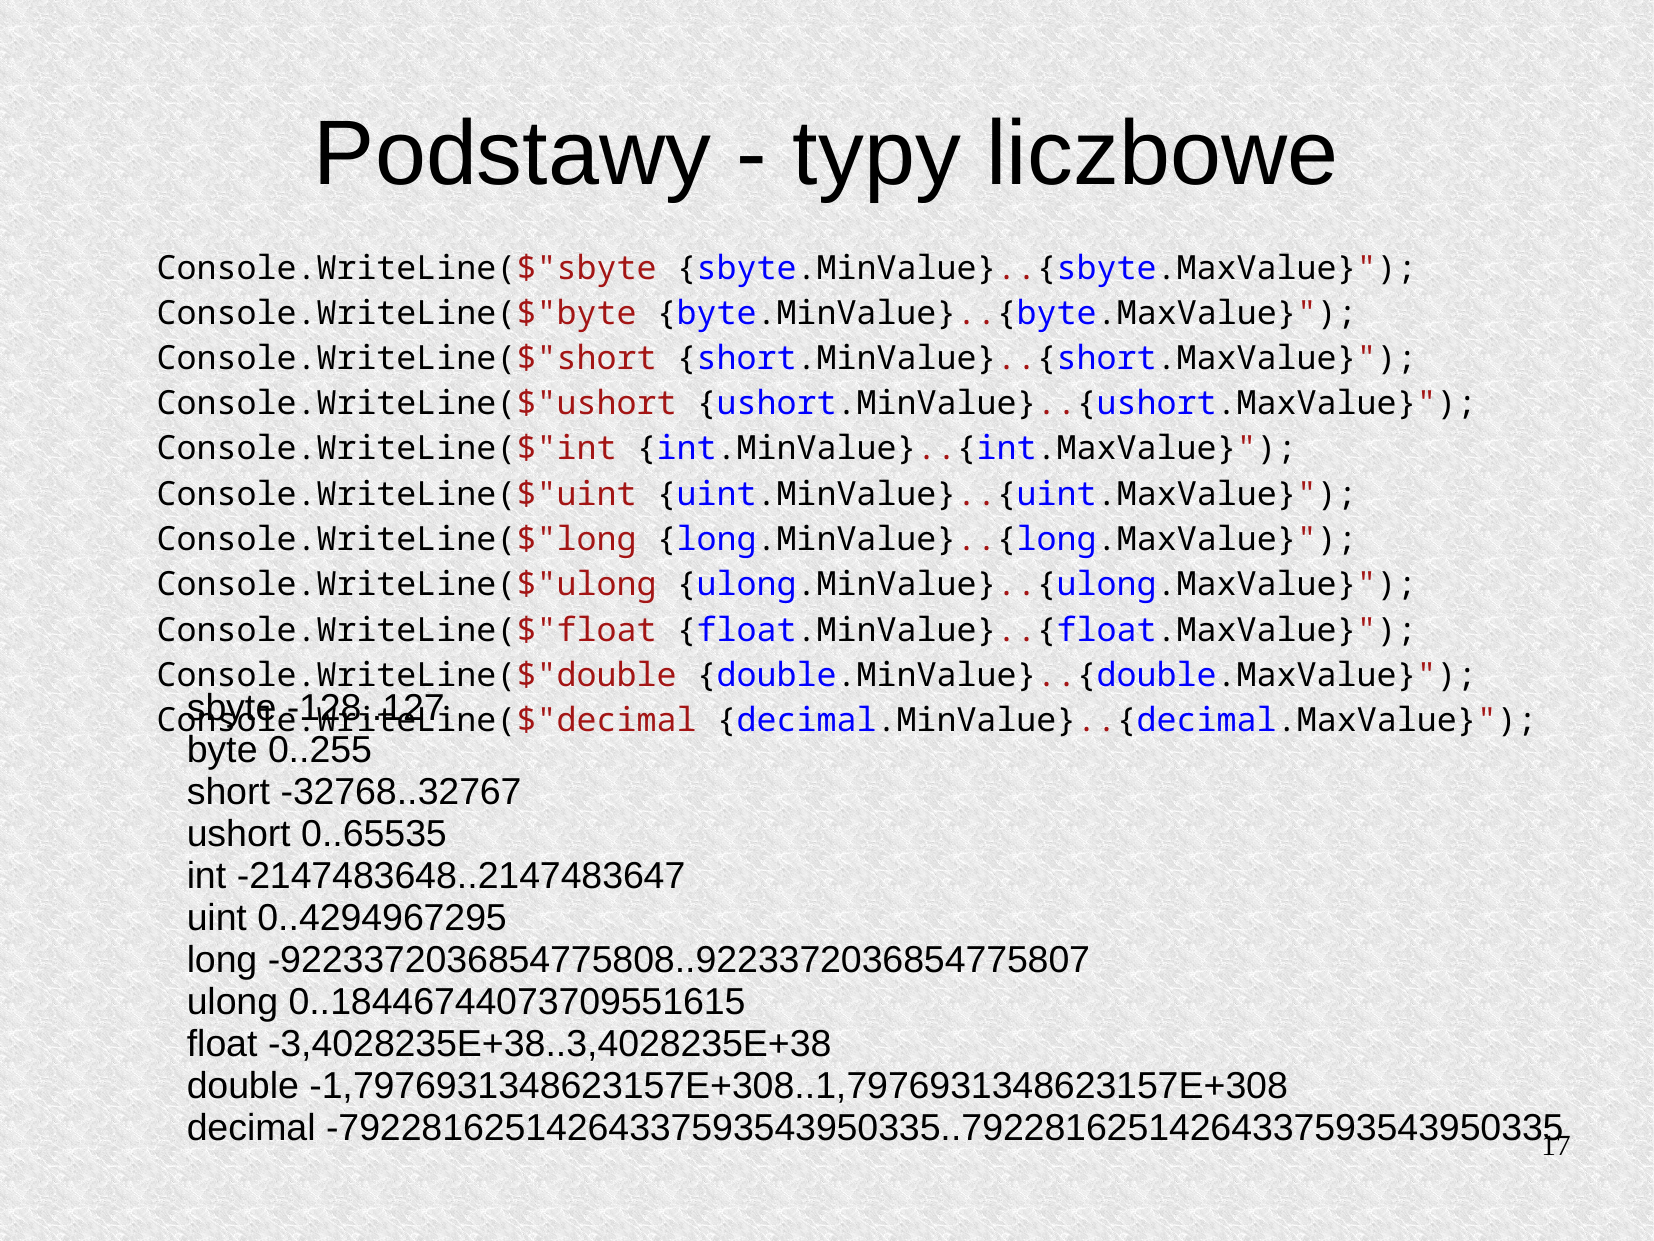

# Podstawy - typy liczbowe
Console.WriteLine($"sbyte {sbyte.MinValue}..{sbyte.MaxValue}");
Console.WriteLine($"byte {byte.MinValue}..{byte.MaxValue}");
Console.WriteLine($"short {short.MinValue}..{short.MaxValue}");
Console.WriteLine($"ushort {ushort.MinValue}..{ushort.MaxValue}");
Console.WriteLine($"int {int.MinValue}..{int.MaxValue}");
Console.WriteLine($"uint {uint.MinValue}..{uint.MaxValue}");
Console.WriteLine($"long {long.MinValue}..{long.MaxValue}");
Console.WriteLine($"ulong {ulong.MinValue}..{ulong.MaxValue}");
Console.WriteLine($"float {float.MinValue}..{float.MaxValue}");
Console.WriteLine($"double {double.MinValue}..{double.MaxValue}");
Console.WriteLine($"decimal {decimal.MinValue}..{decimal.MaxValue}");
sbyte -128..127
byte 0..255
short -32768..32767
ushort 0..65535
int -2147483648..2147483647
uint 0..4294967295
long -9223372036854775808..9223372036854775807
ulong 0..18446744073709551615
float -3,4028235E+38..3,4028235E+38
double -1,7976931348623157E+308..1,7976931348623157E+308
decimal -79228162514264337593543950335..79228162514264337593543950335
17